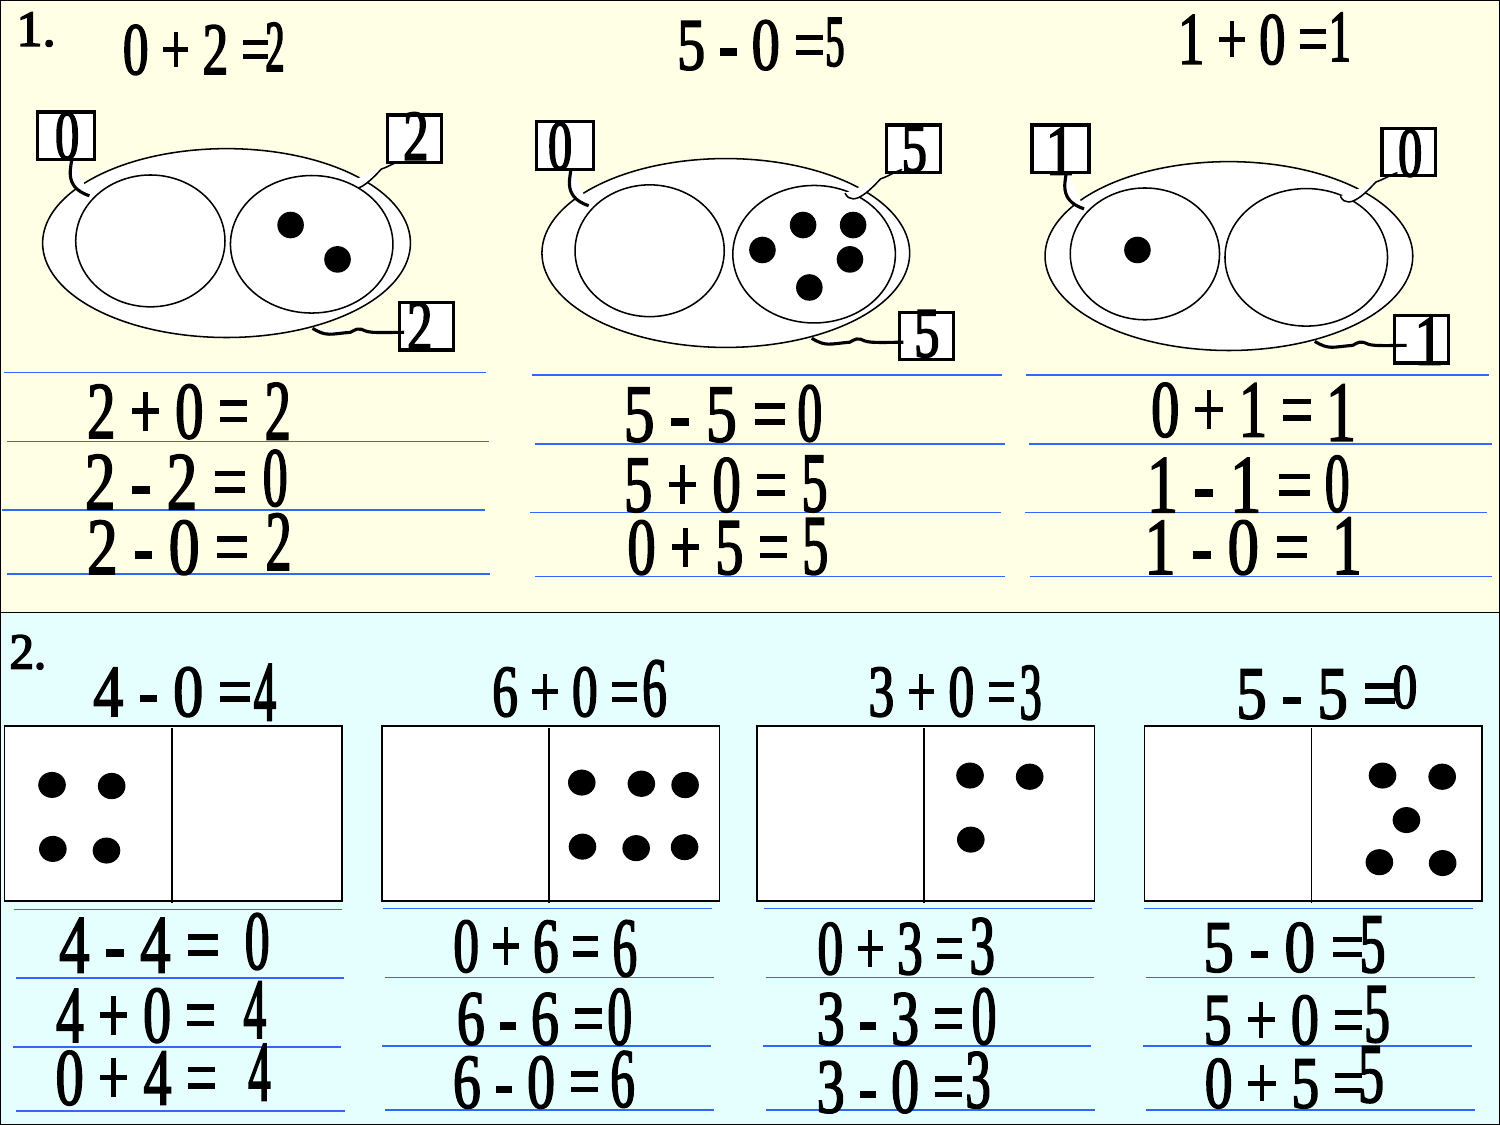

# Znázorňování
1.
1
1 + 0 =
5 - 0 =
0 + 2 =
5
2
0
2
0
5
1
0
2
5
1
2
0 + 1 =
2 + 0 =
1
0
5 - 5 =
0
2 - 2 =
5
0
5 + 0 =
1 - 1 =
2
1
5
2 - 0 =
0 + 5 =
1 - 0 =
2.
6
4
3
0
4 - 0 =
6 + 0 =
3 + 0 =
5 - 5 =
0
5
4 - 4 =
3
0 + 6 =
6
0 + 3 =
5 - 0 =
4
5
4 + 0 =
0
0
6 - 6 =
3 - 3 =
5 + 0 =
4
5
0 + 4 =
6
3
6 - 0 =
0 + 5 =
3 - 0 =